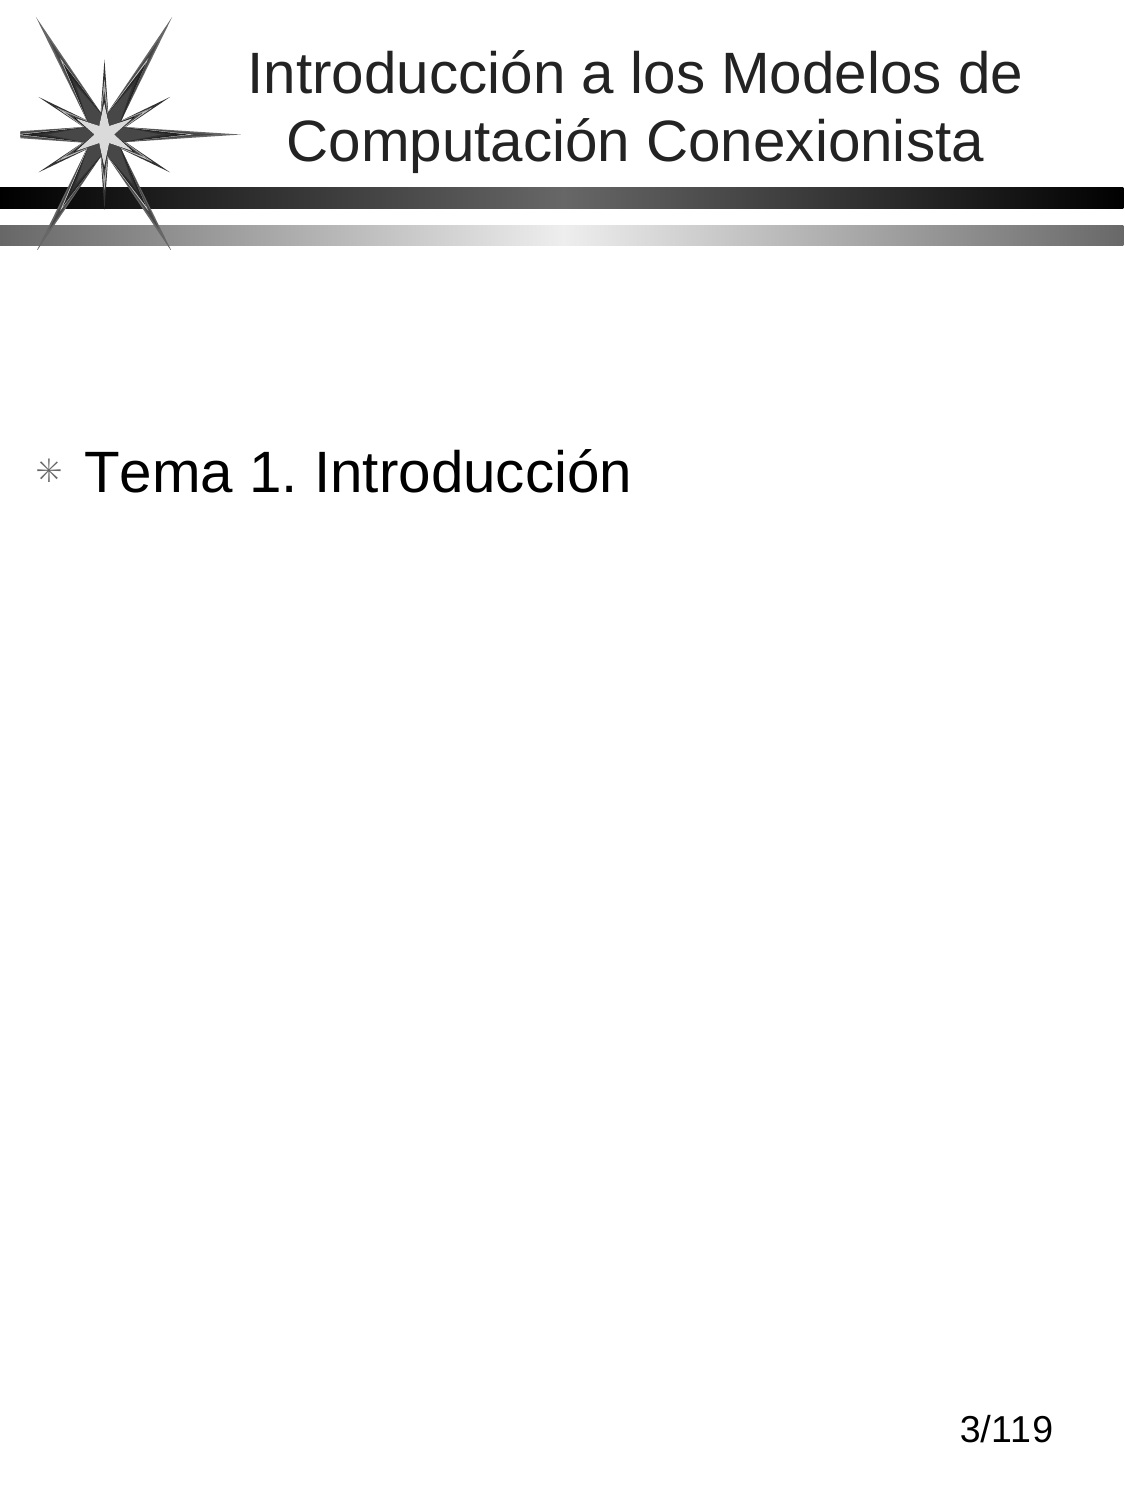

# Introducción a los Modelos de Computación Conexionista
Tema 1. Introducción